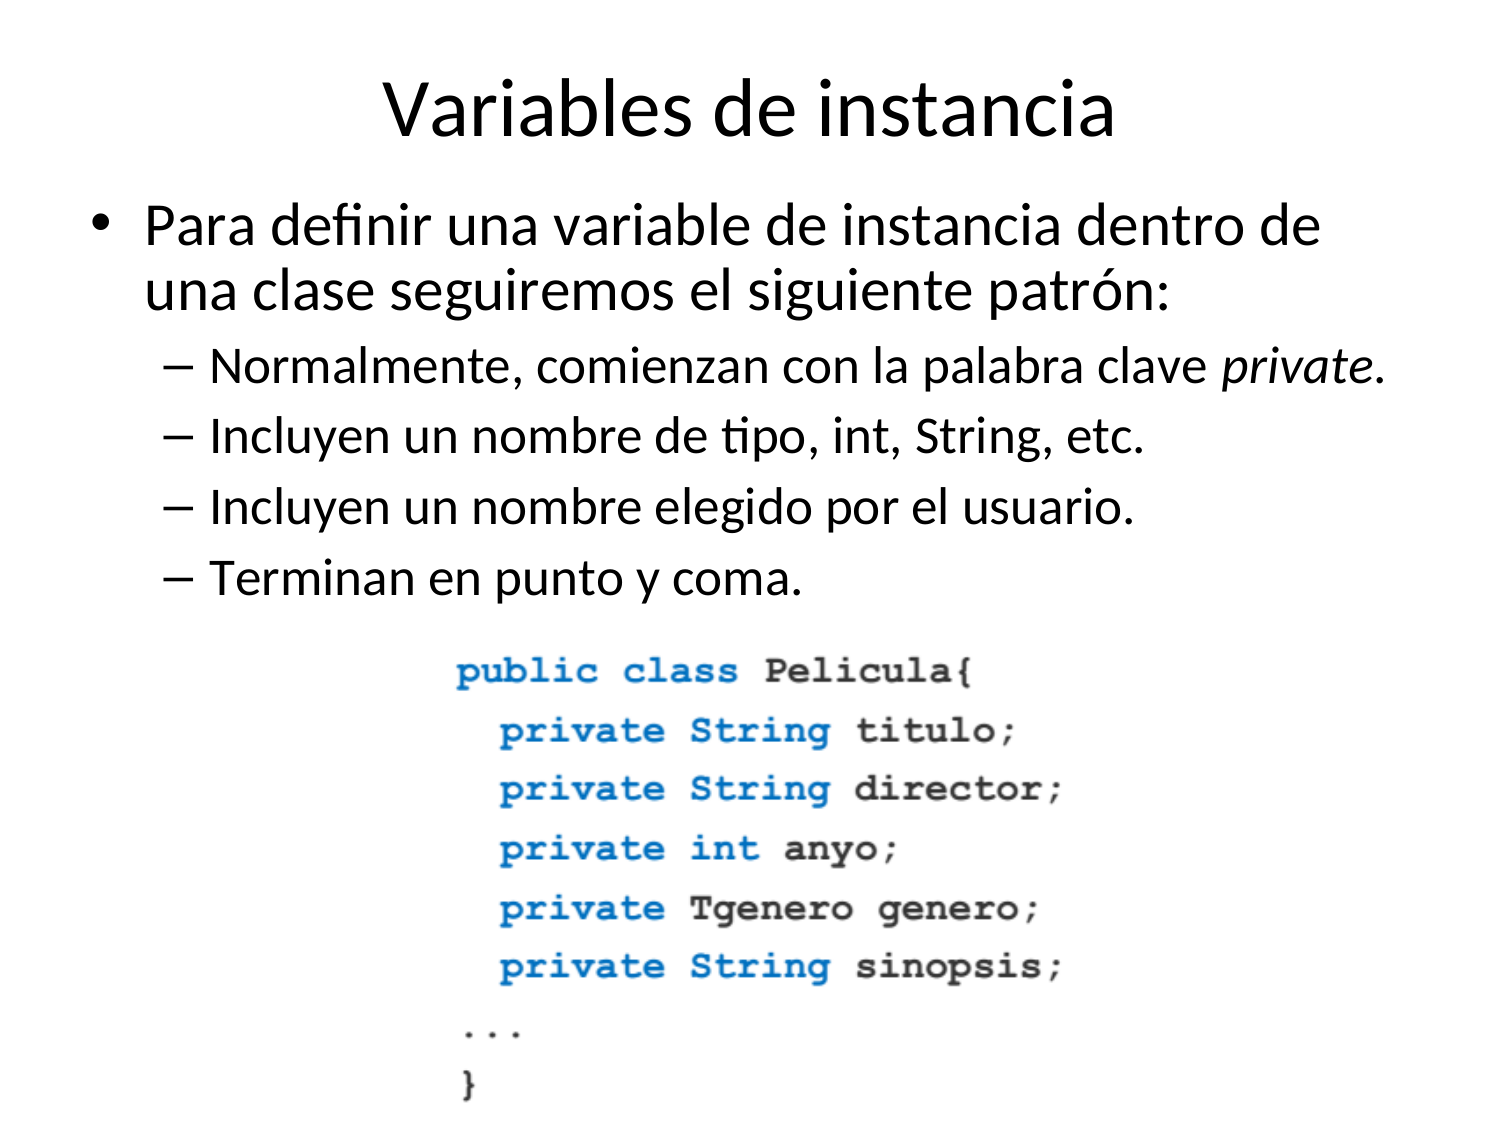

# Variables de instancia
Para definir una variable de instancia dentro de una clase seguiremos el siguiente patrón:
Normalmente, comienzan con la palabra clave private.
Incluyen un nombre de tipo, int, String, etc.
Incluyen un nombre elegido por el usuario.
Terminan en punto y coma.